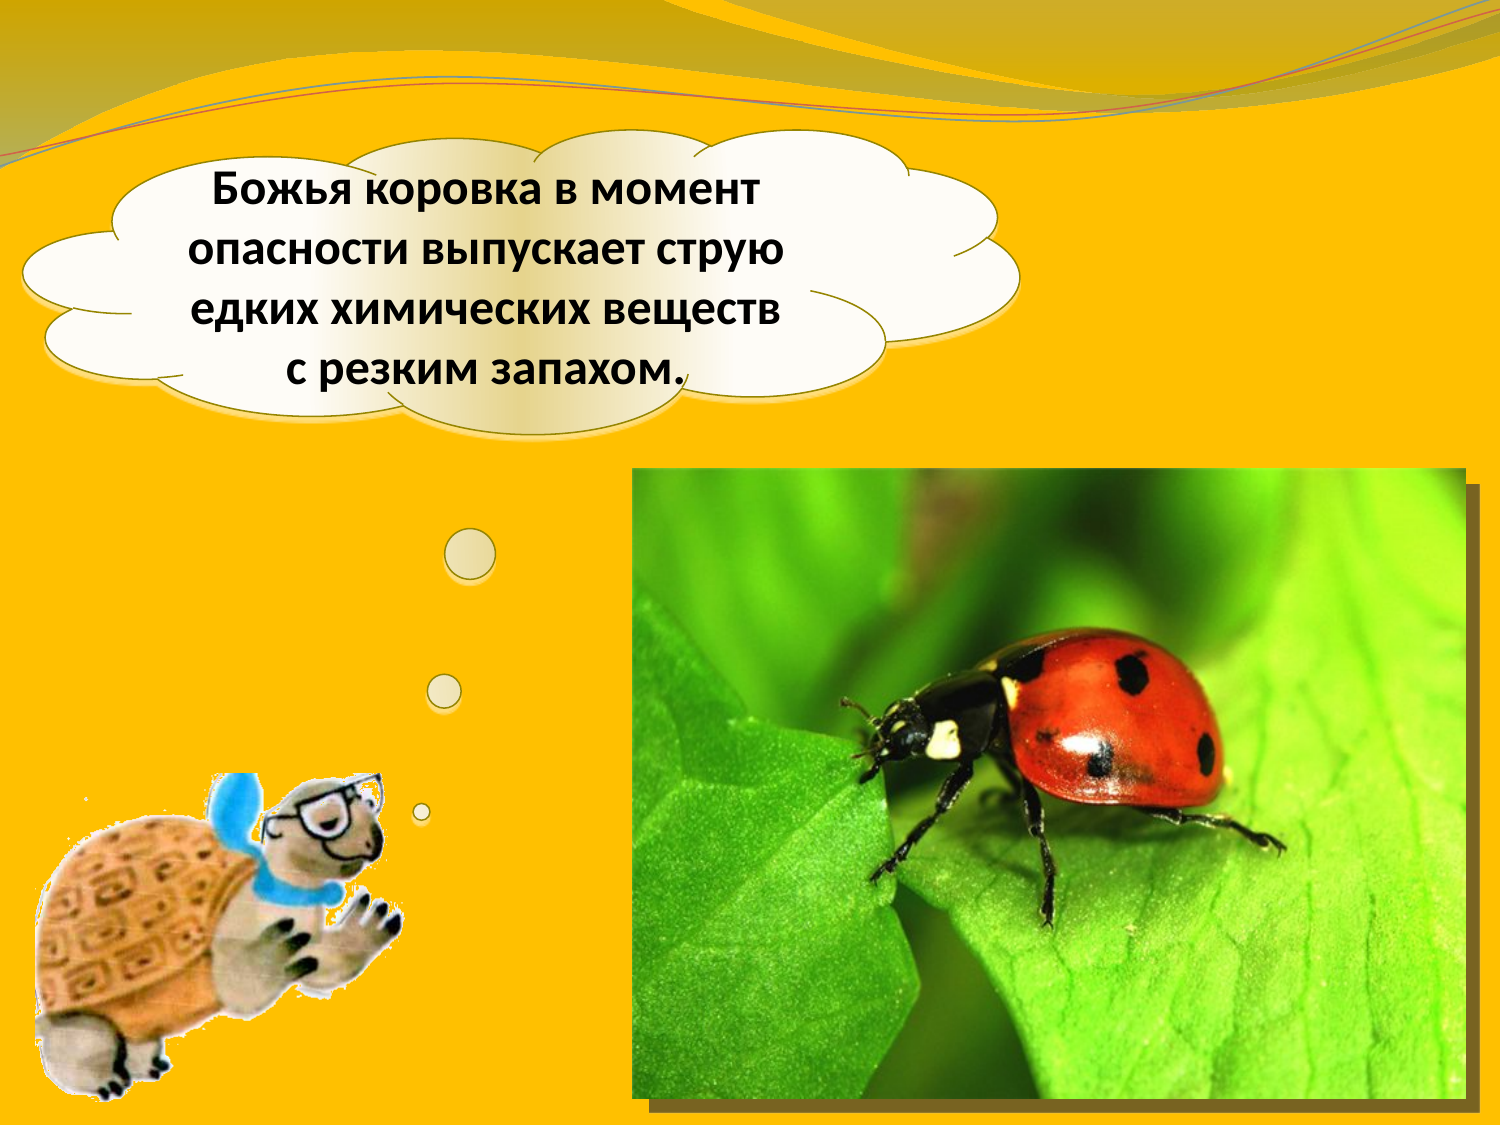

Божья коровка в момент опасности выпускает струю едких химических веществ с резким запахом.